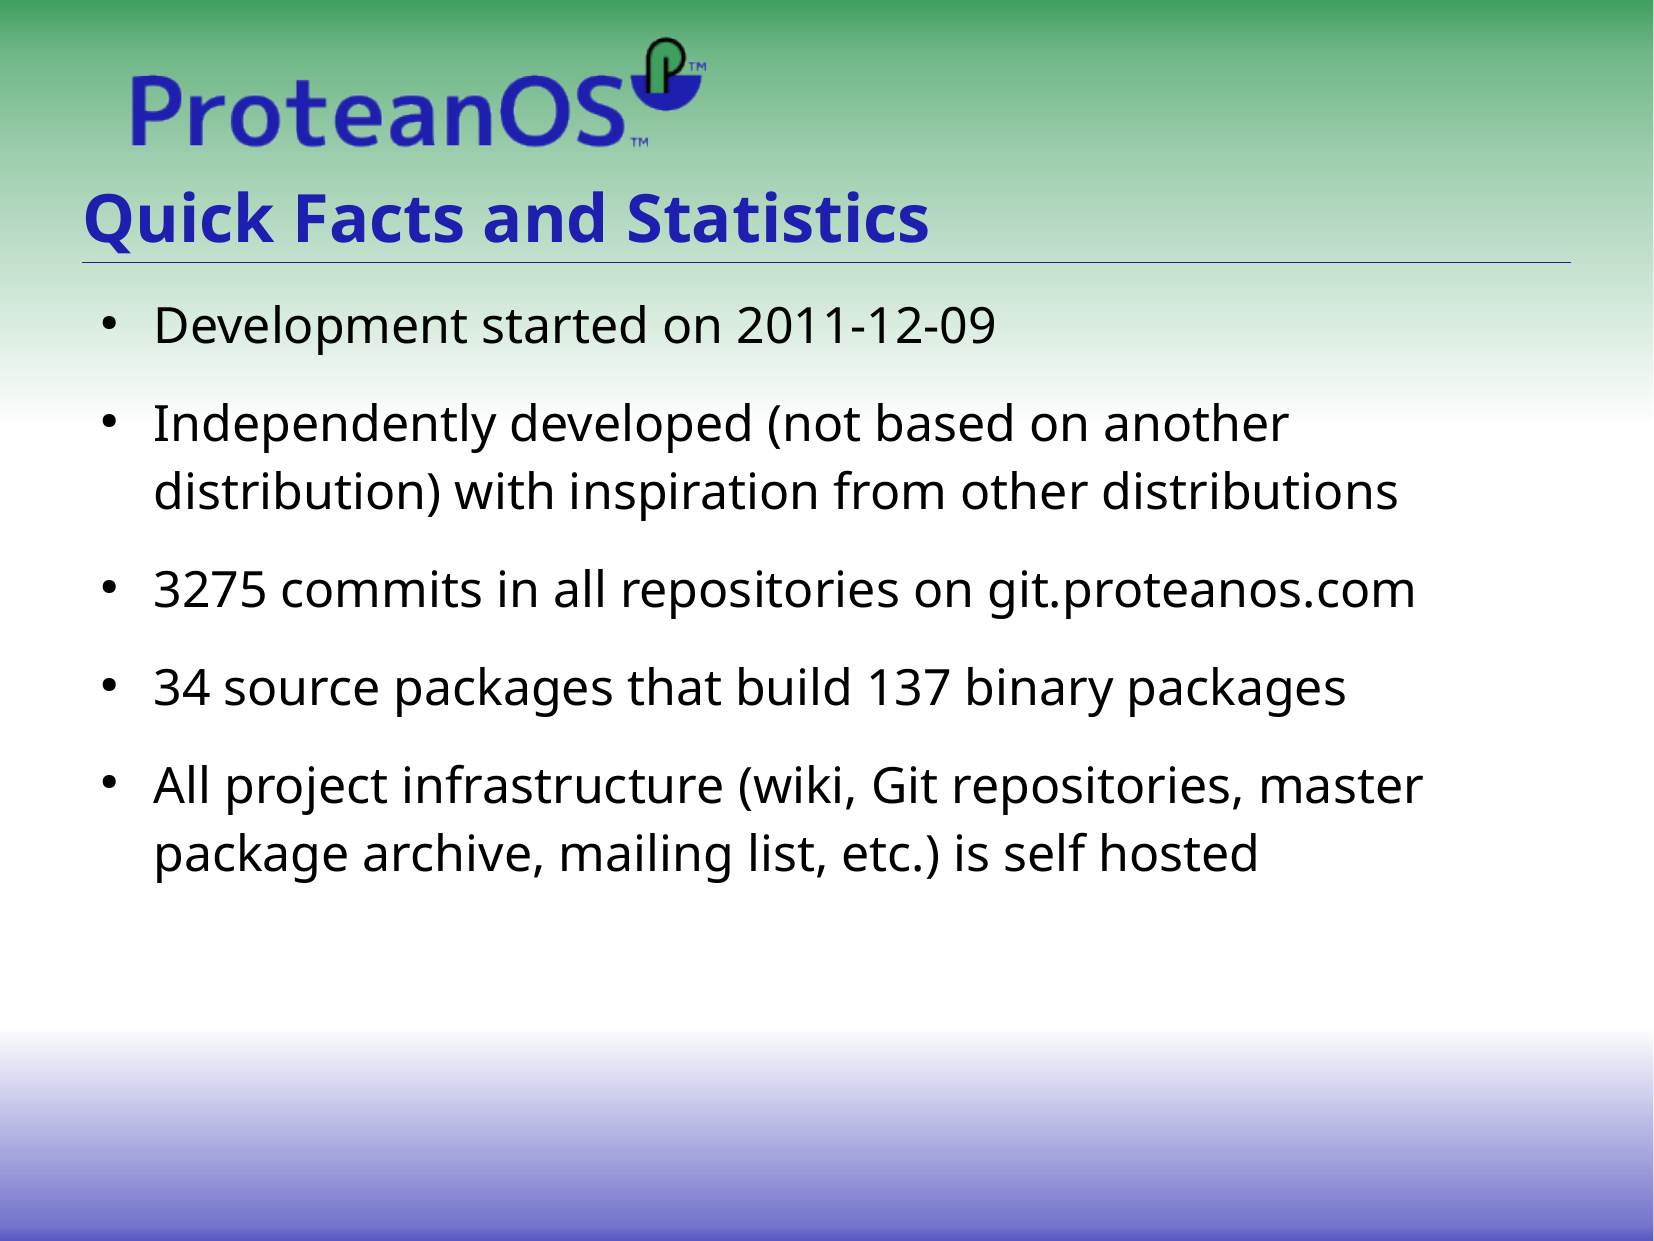

# Quick Facts and Statistics
Development started on 2011-12-09
Independently developed (not based on another distribution) with inspiration from other distributions
3275 commits in all repositories on git.proteanos.com
34 source packages that build 137 binary packages
All project infrastructure (wiki, Git repositories, master package archive, mailing list, etc.) is self hosted